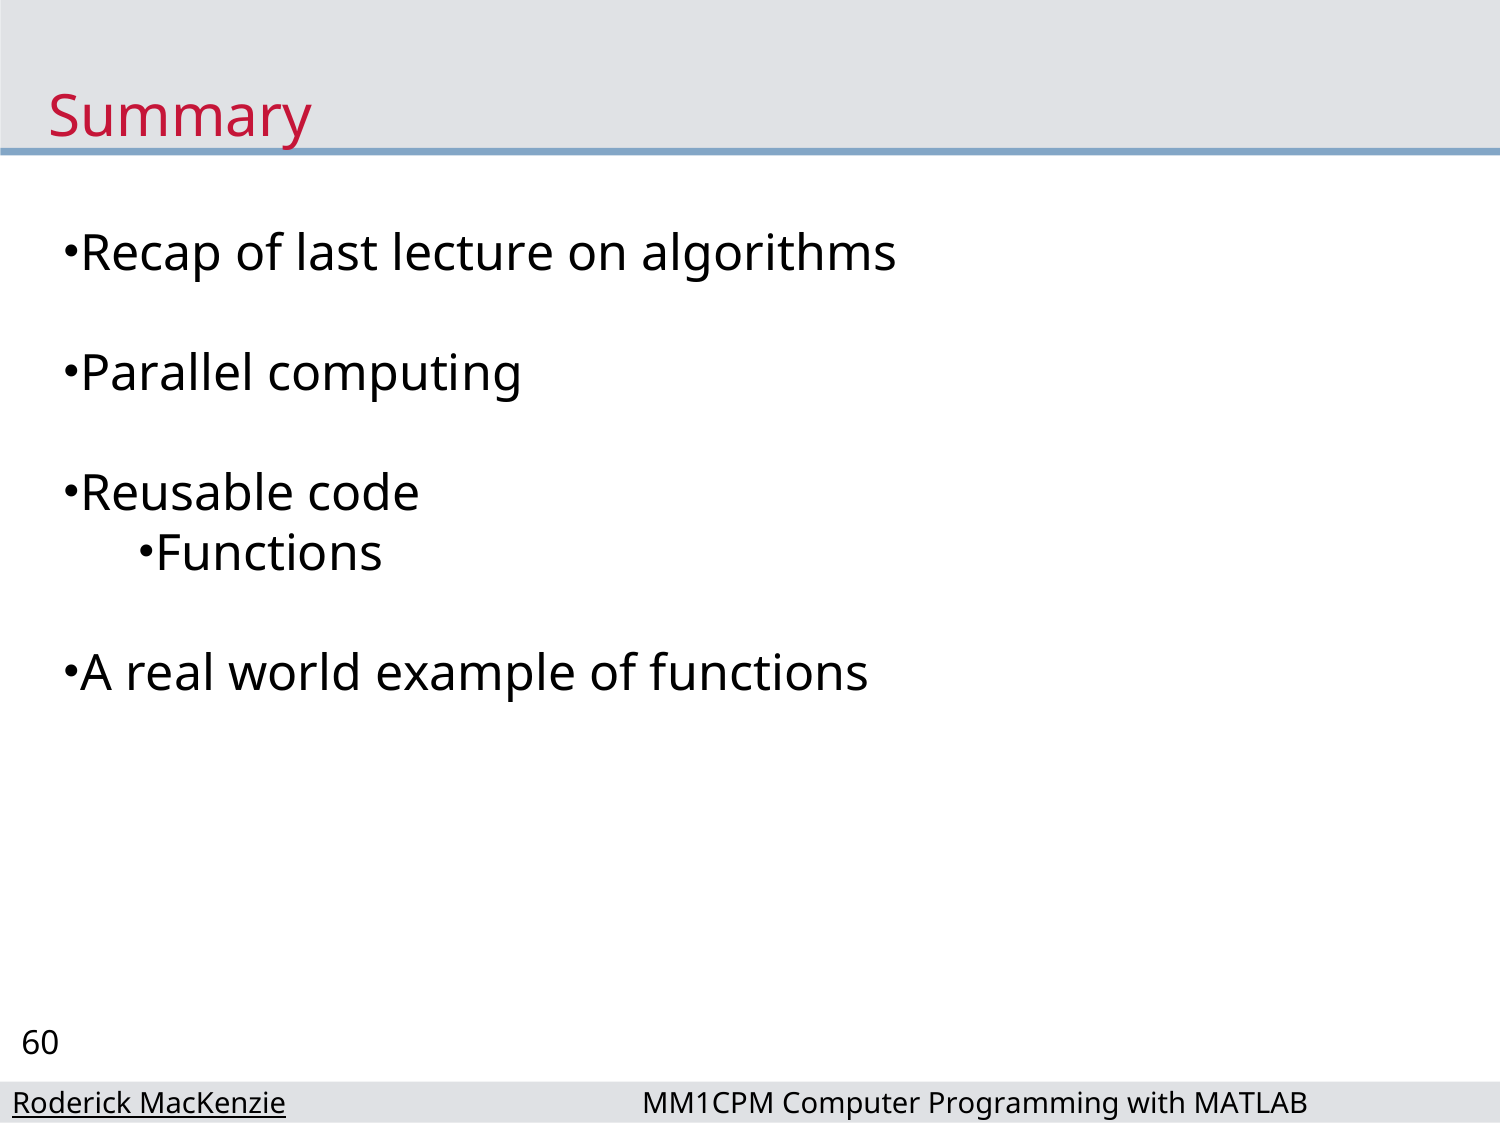

# Summary
Recap of last lecture on algorithms
Parallel computing
Reusable code
Functions
A real world example of functions